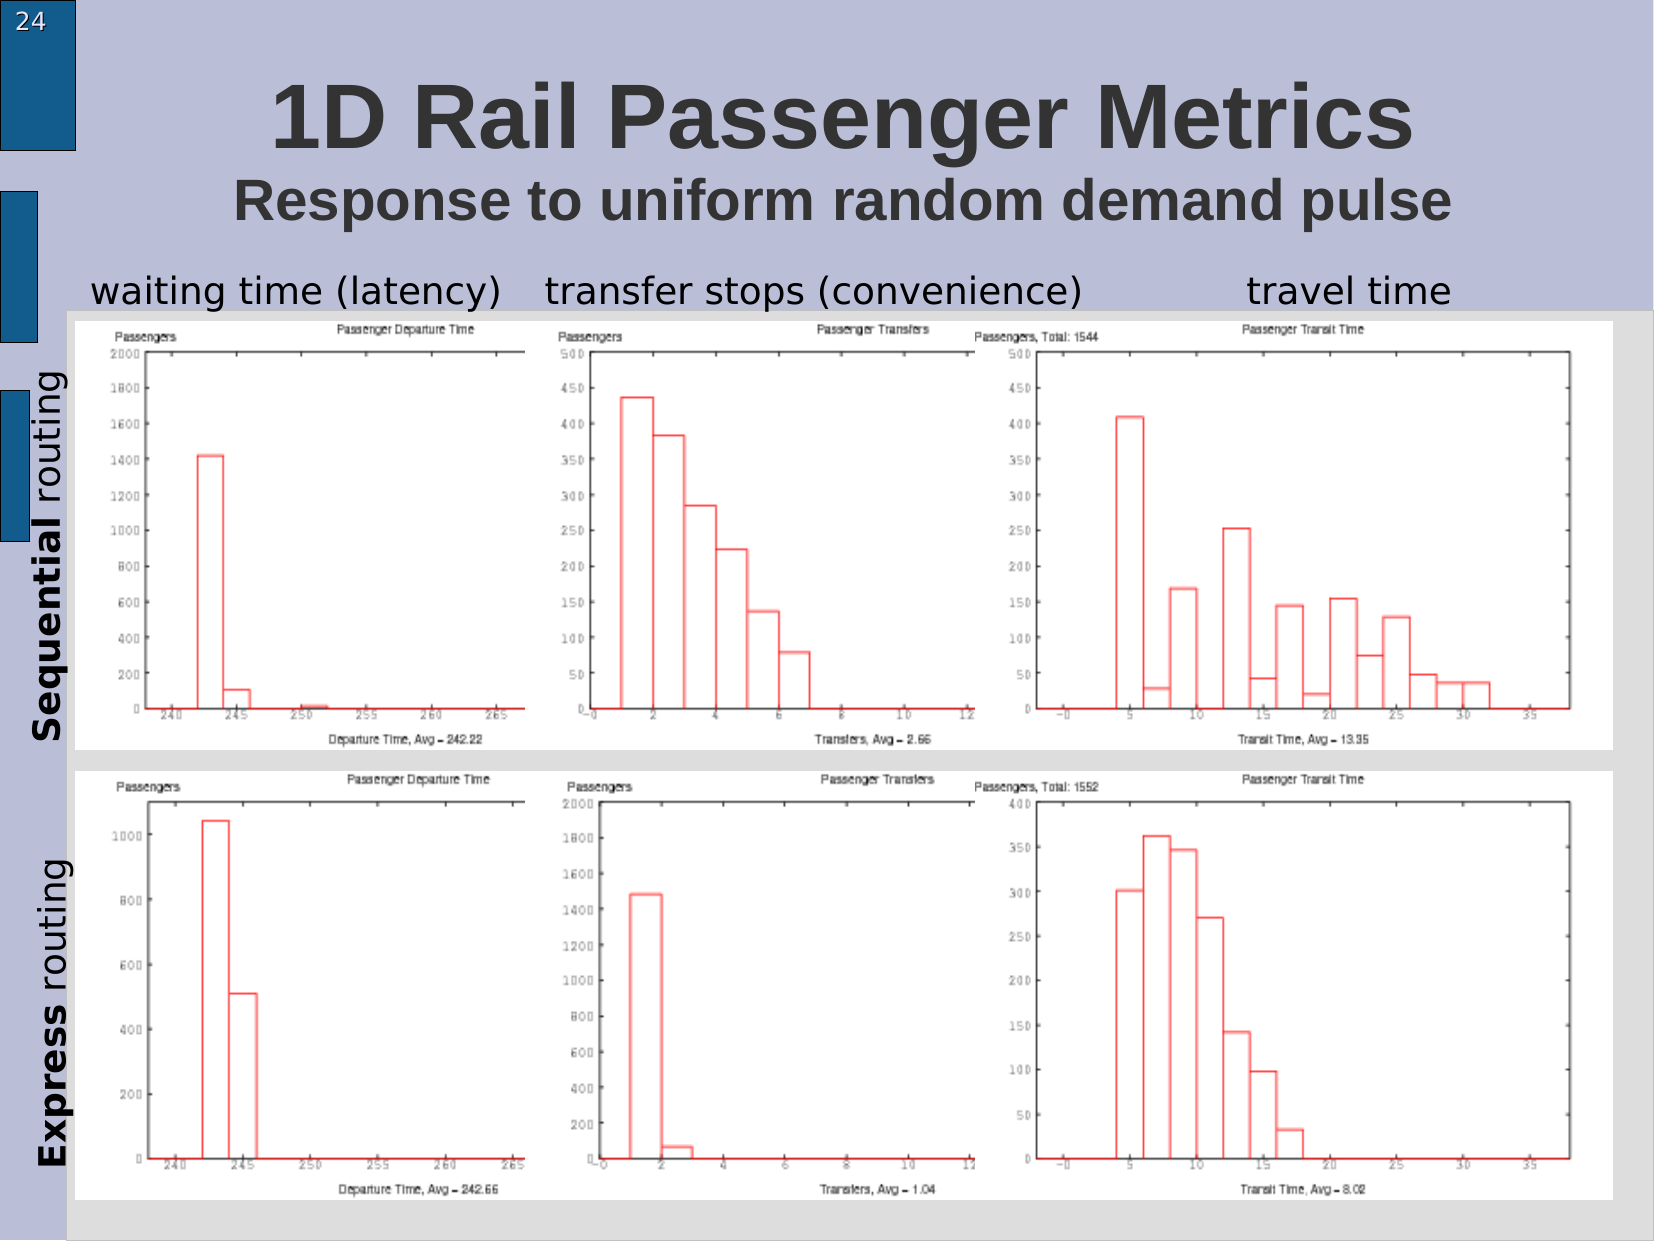

# 1D Rail Passenger Metrics Response to uniform random demand pulse
waiting time (latency)
transfer stops (convenience)
travel time
Sequential routing
Express routing